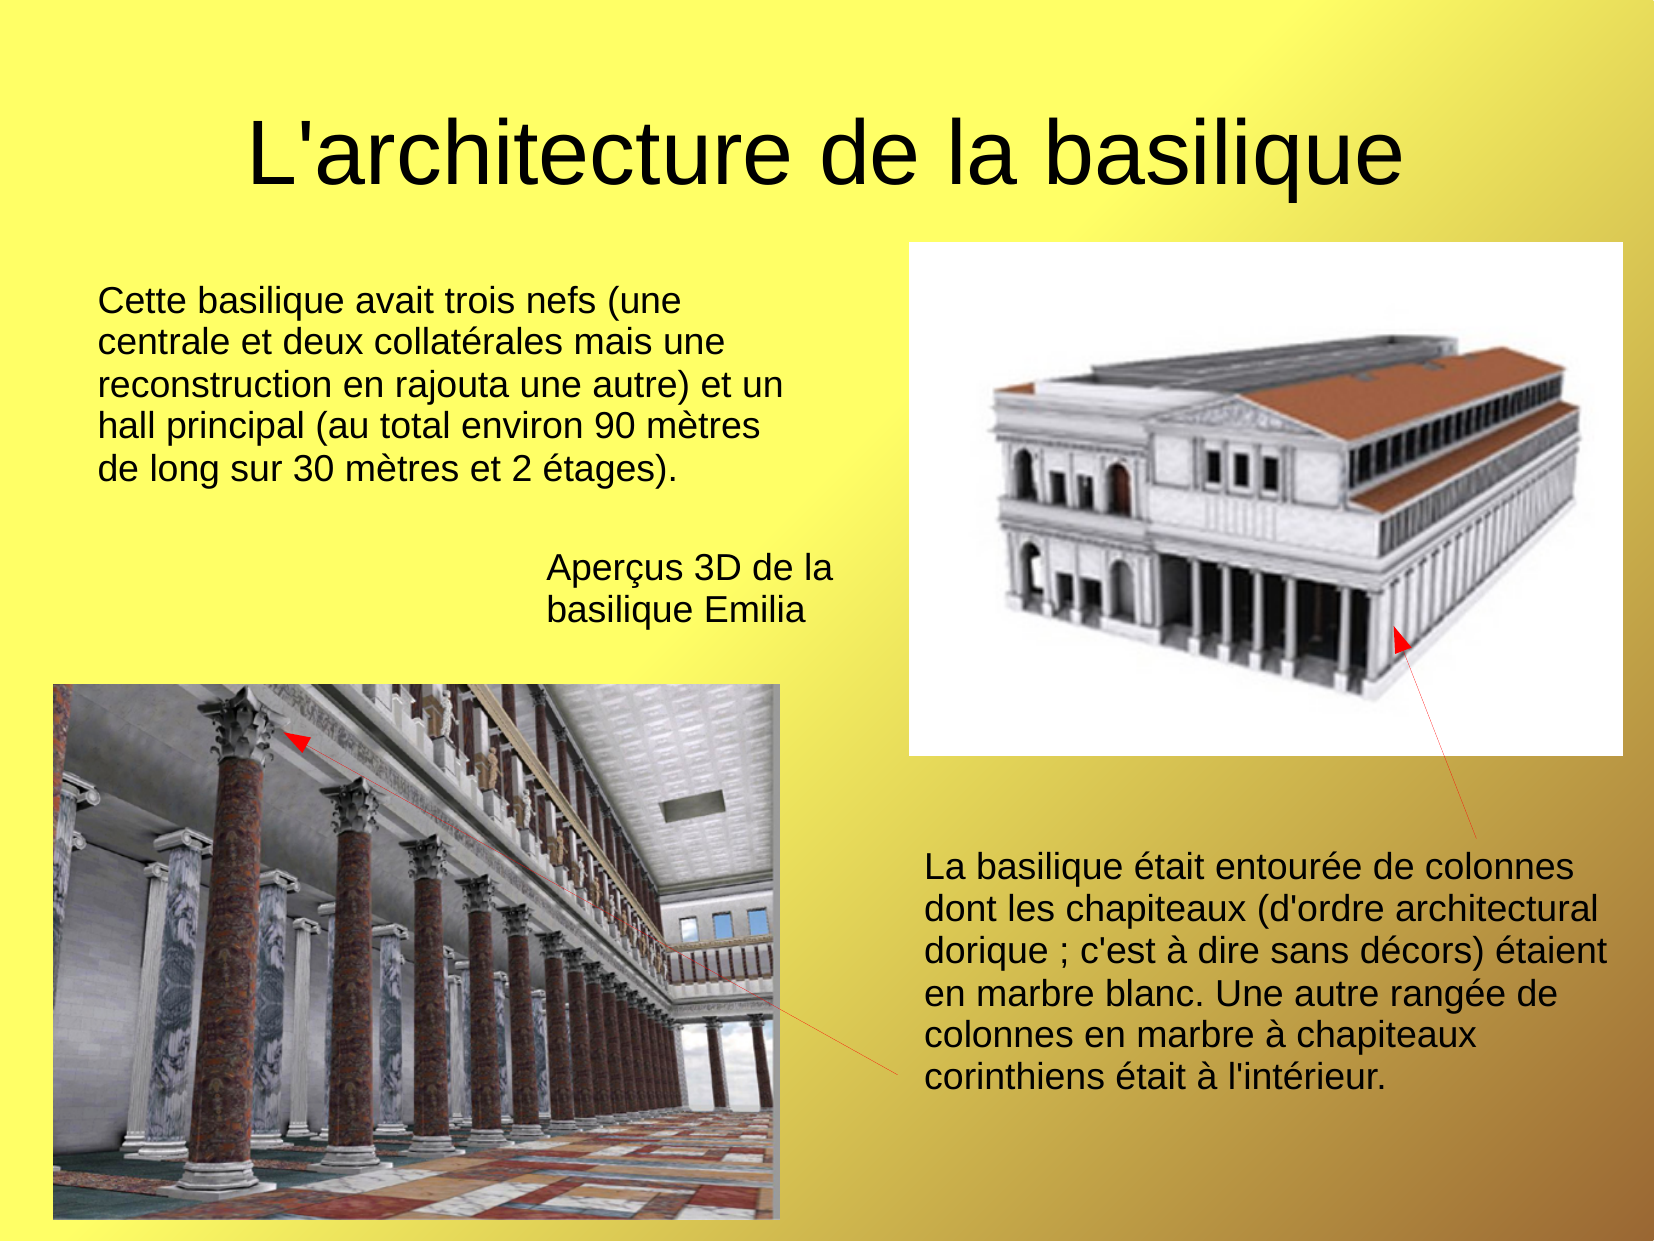

# L'architecture de la basilique
Cette basilique avait trois nefs (une centrale et deux collatérales mais une reconstruction en rajouta une autre) et un hall principal (au total environ 90 mètres de long sur 30 mètres et 2 étages).
Aperçus 3D de la basilique Emilia
La basilique était entourée de colonnes dont les chapiteaux (d'ordre architectural dorique ; c'est à dire sans décors) étaient en marbre blanc. Une autre rangée de colonnes en marbre à chapiteaux corinthiens était à l'intérieur.